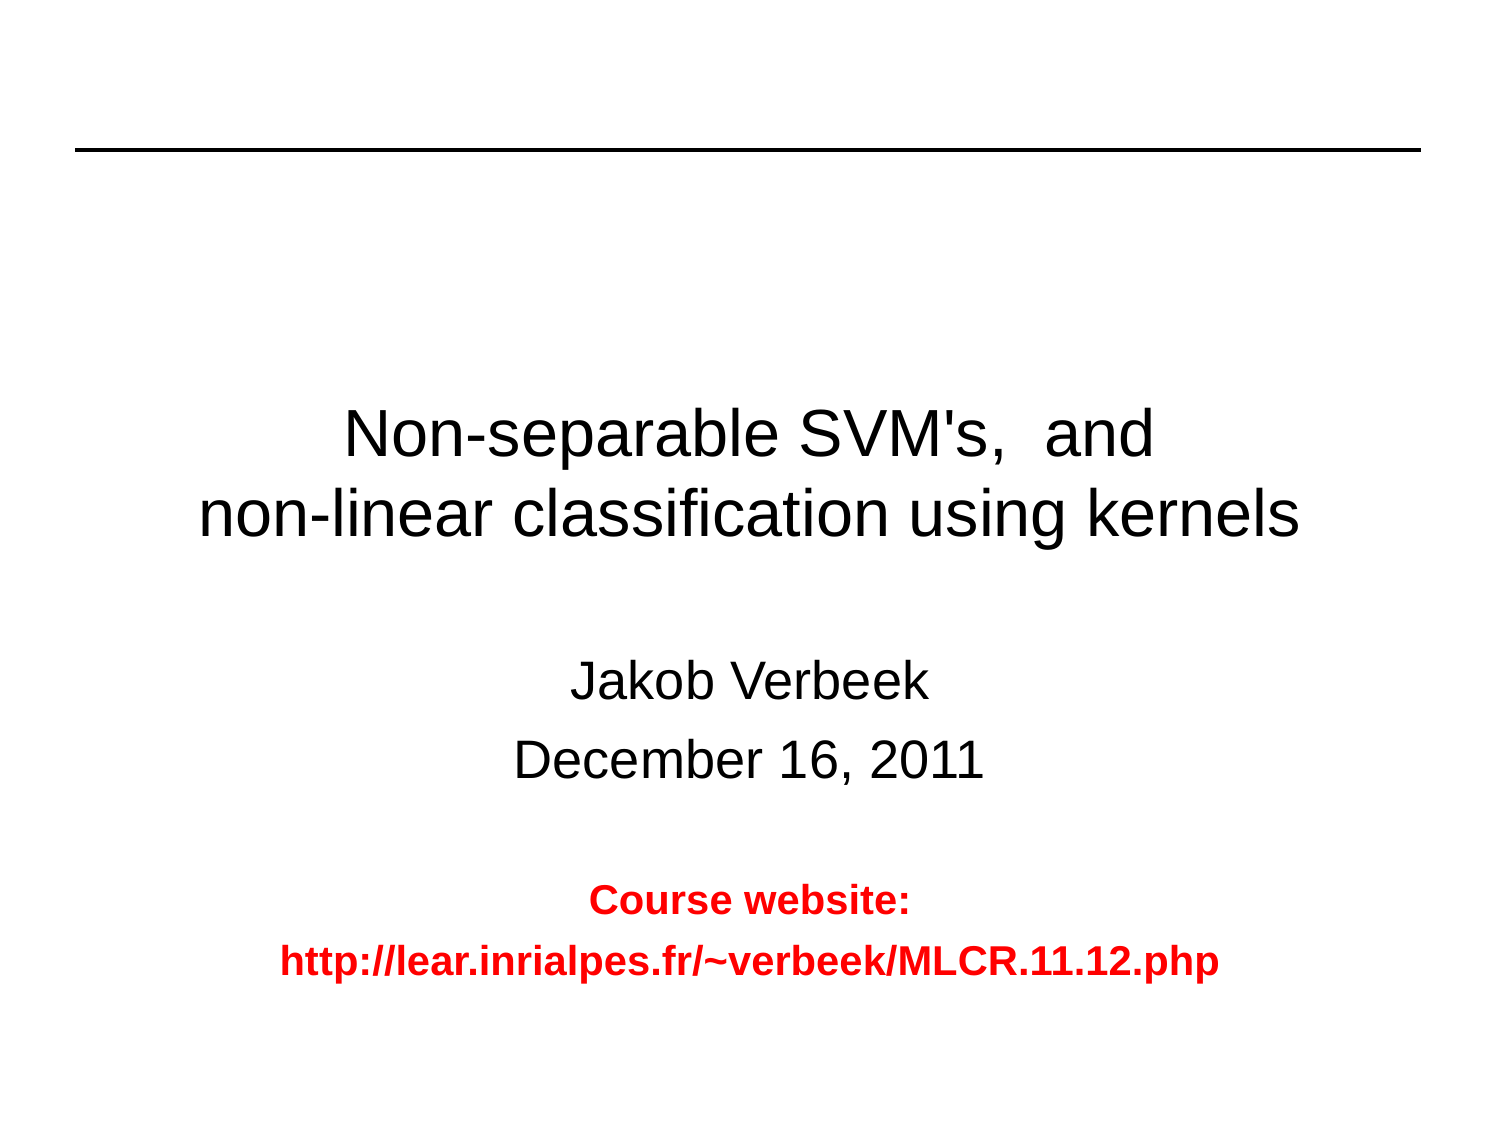

# Non-separable SVM's, and non-linear classification using kernels
Jakob Verbeek
December 16, 2011
Course website:
http://lear.inrialpes.fr/~verbeek/MLCR.11.12.php